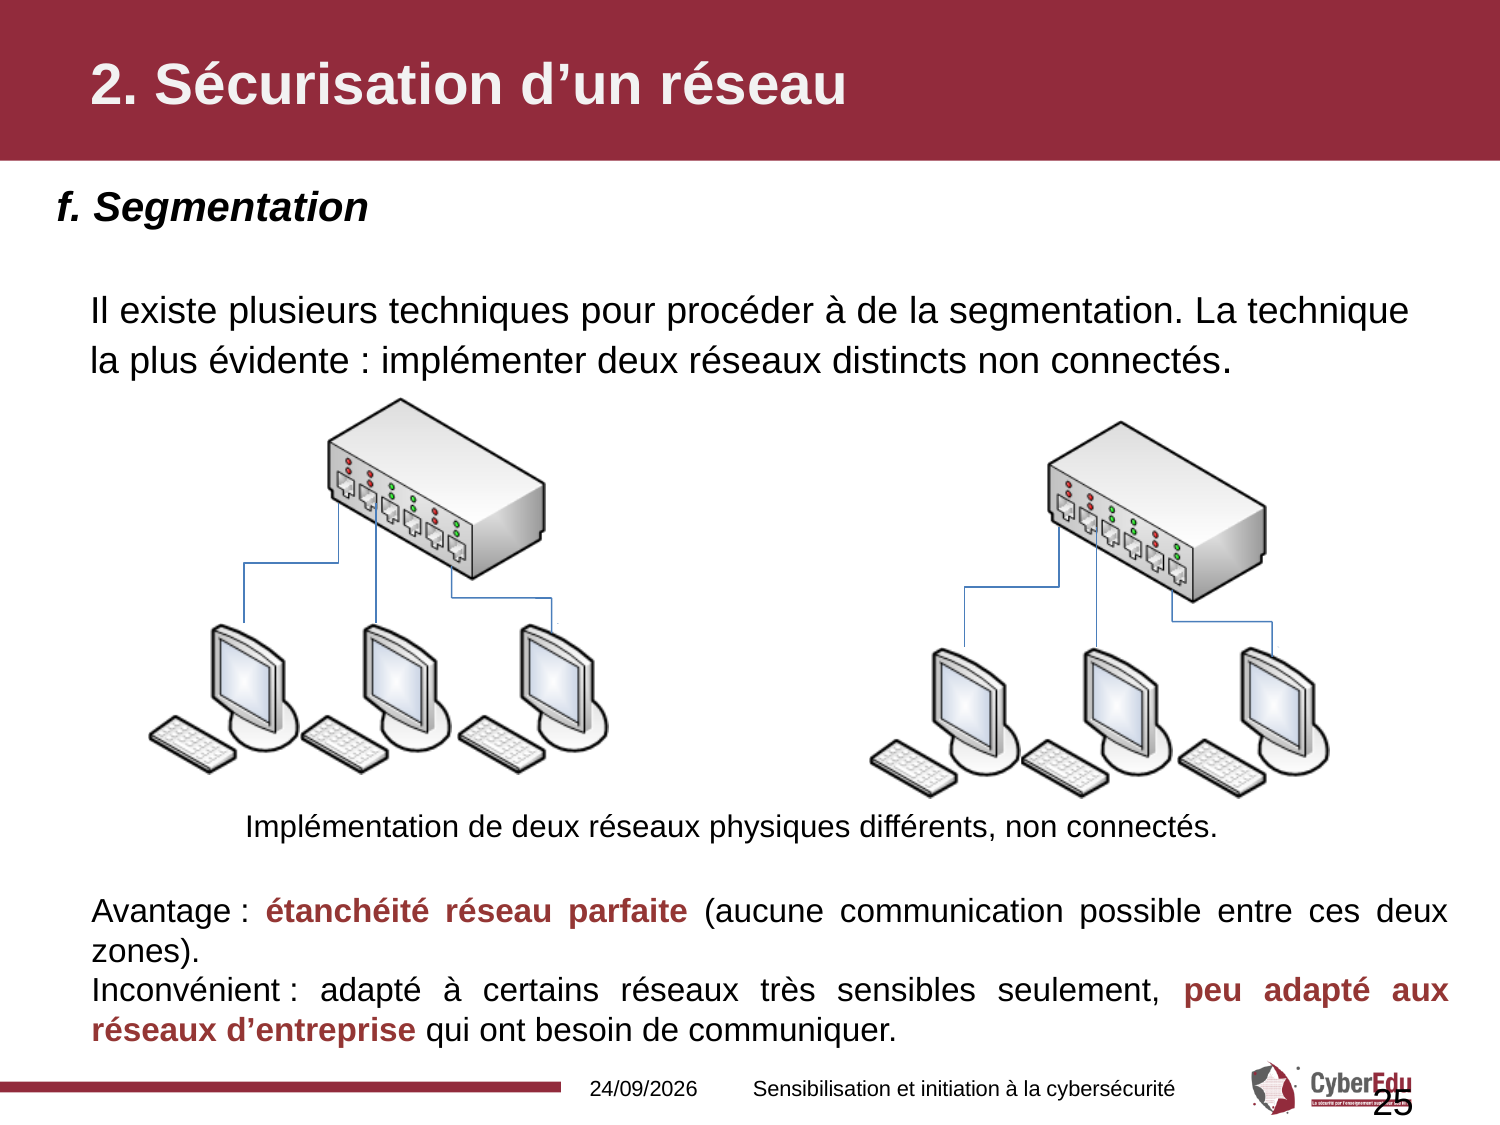

# 2. Sécurisation d’un réseau
f. Segmentation
Il existe plusieurs techniques pour procéder à de la segmentation. La technique la plus évidente : implémenter deux réseaux distincts non connectés.
Implémentation de deux réseaux physiques différents, non connectés.
Avantage : étanchéité réseau parfaite (aucune communication possible entre ces deux zones).
Inconvénient : adapté à certains réseaux très sensibles seulement, peu adapté aux réseaux d’entreprise qui ont besoin de communiquer.
Sensibilisation et initiation à la cybersécurité